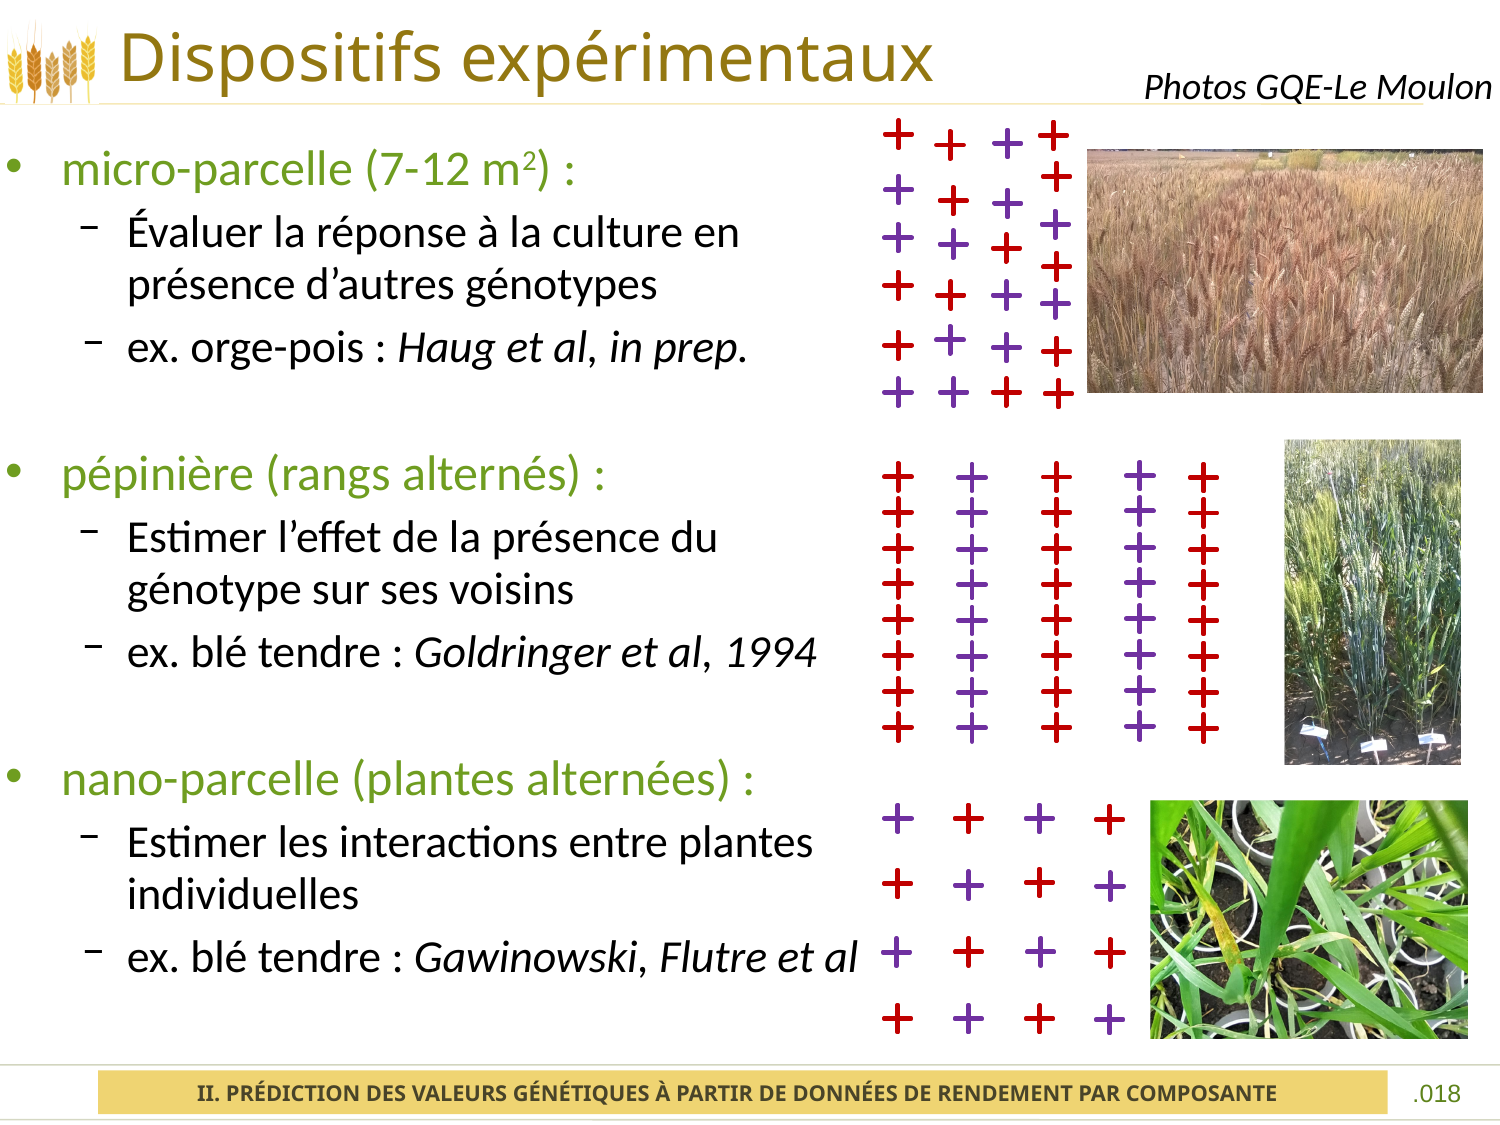

# Dispositifs expérimentaux
Photos GQE-Le Moulon
micro-parcelle (7-12 m2) :
Évaluer la réponse à la culture en présence d’autres génotypes
ex. orge-pois : Haug et al, in prep.
pépinière (rangs alternés) :
Estimer l’effet de la présence du génotype sur ses voisins
ex. blé tendre : Goldringer et al, 1994
nano-parcelle (plantes alternées) :
Estimer les interactions entre plantes individuelles
ex. blé tendre : Gawinowski, Flutre et al
II. PRÉDICTION DES VALEURS GÉNÉTIQUES À PARTIR DE DONNÉES DE RENDEMENT PAR COMPOSANTE